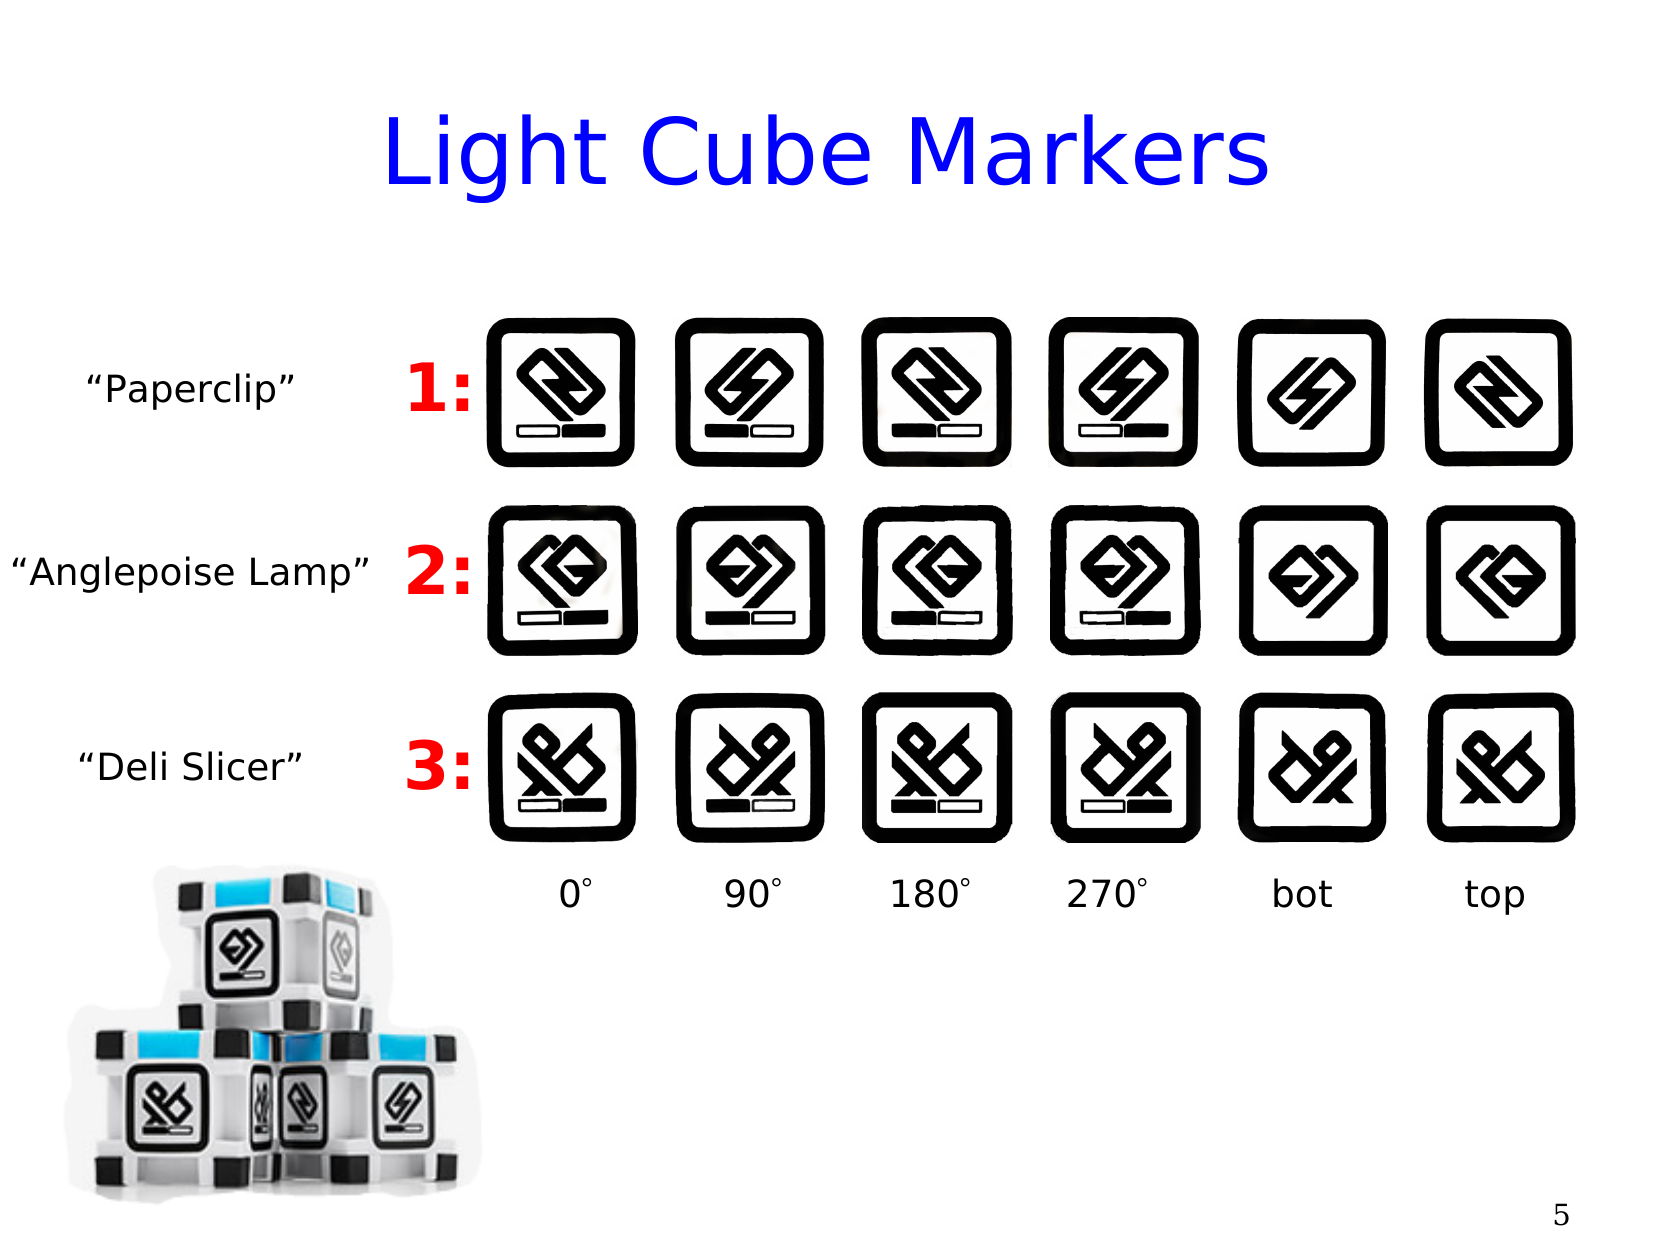

# Light Cube Markers
1:
“Paperclip”
2:
“Anglepoise Lamp”
3:
“Deli Slicer”
0° 90° 180° 270° bot top
5